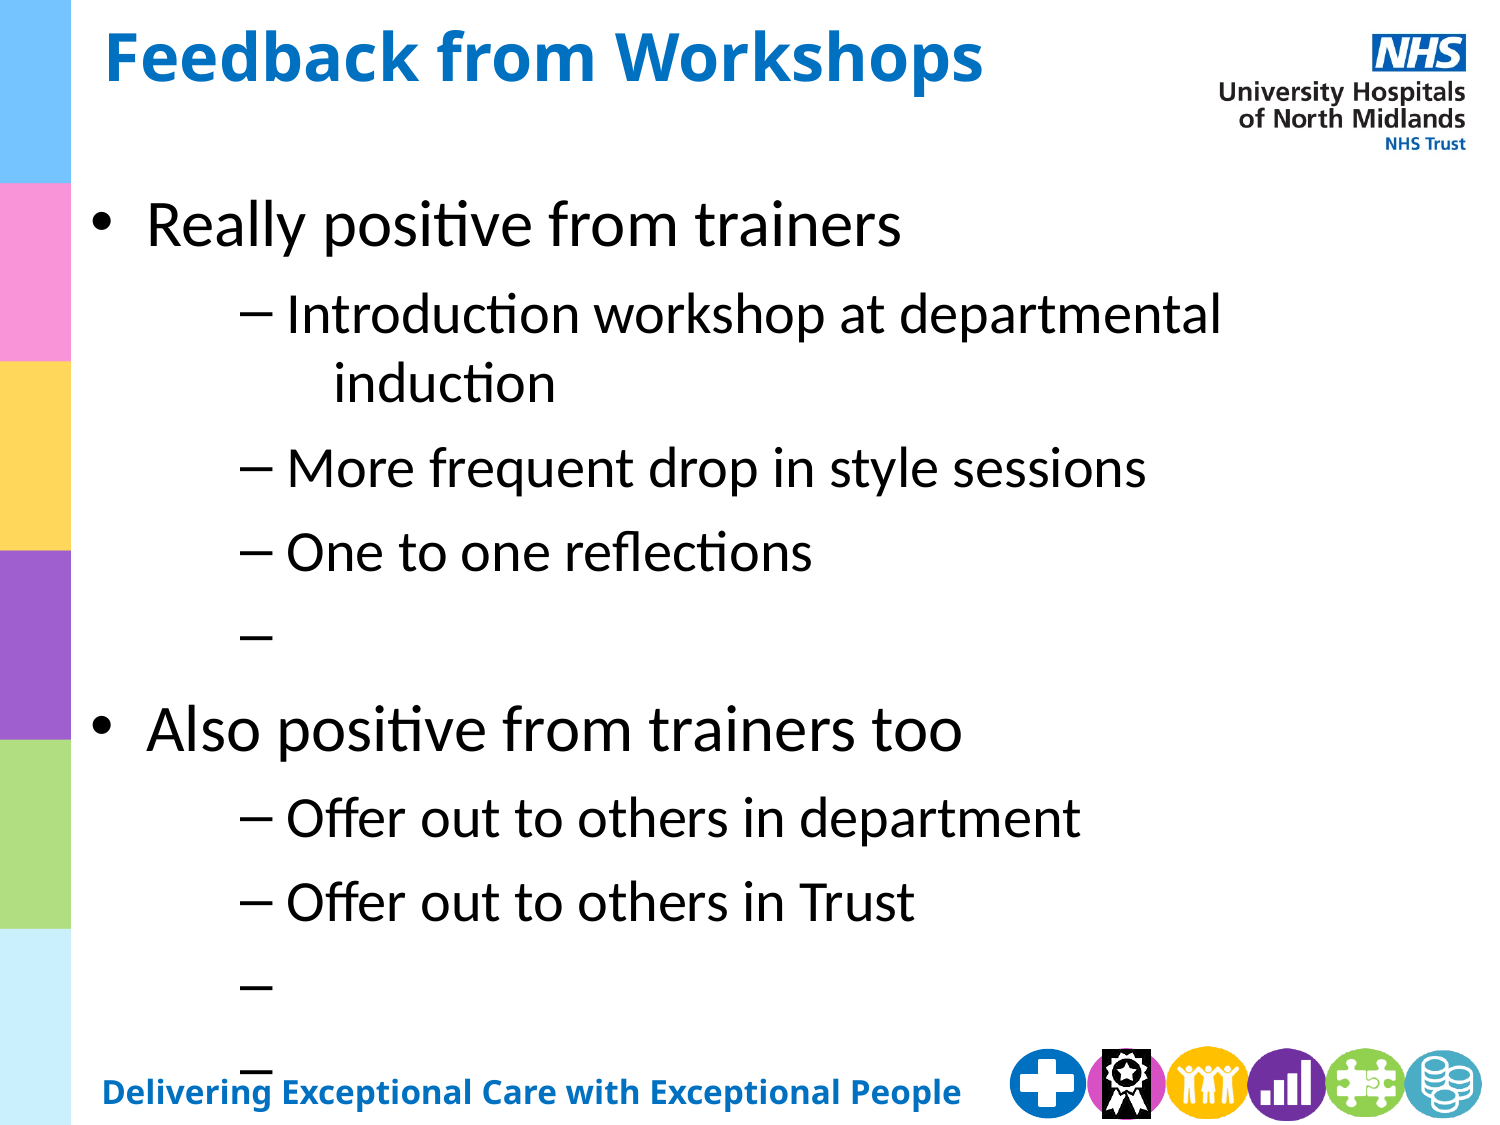

# Feedback from Workshops
Really positive from trainers
Introduction workshop at departmental induction
More frequent drop in style sessions
One to one reflections
Also positive from trainers too
Offer out to others in department
Offer out to others in Trust